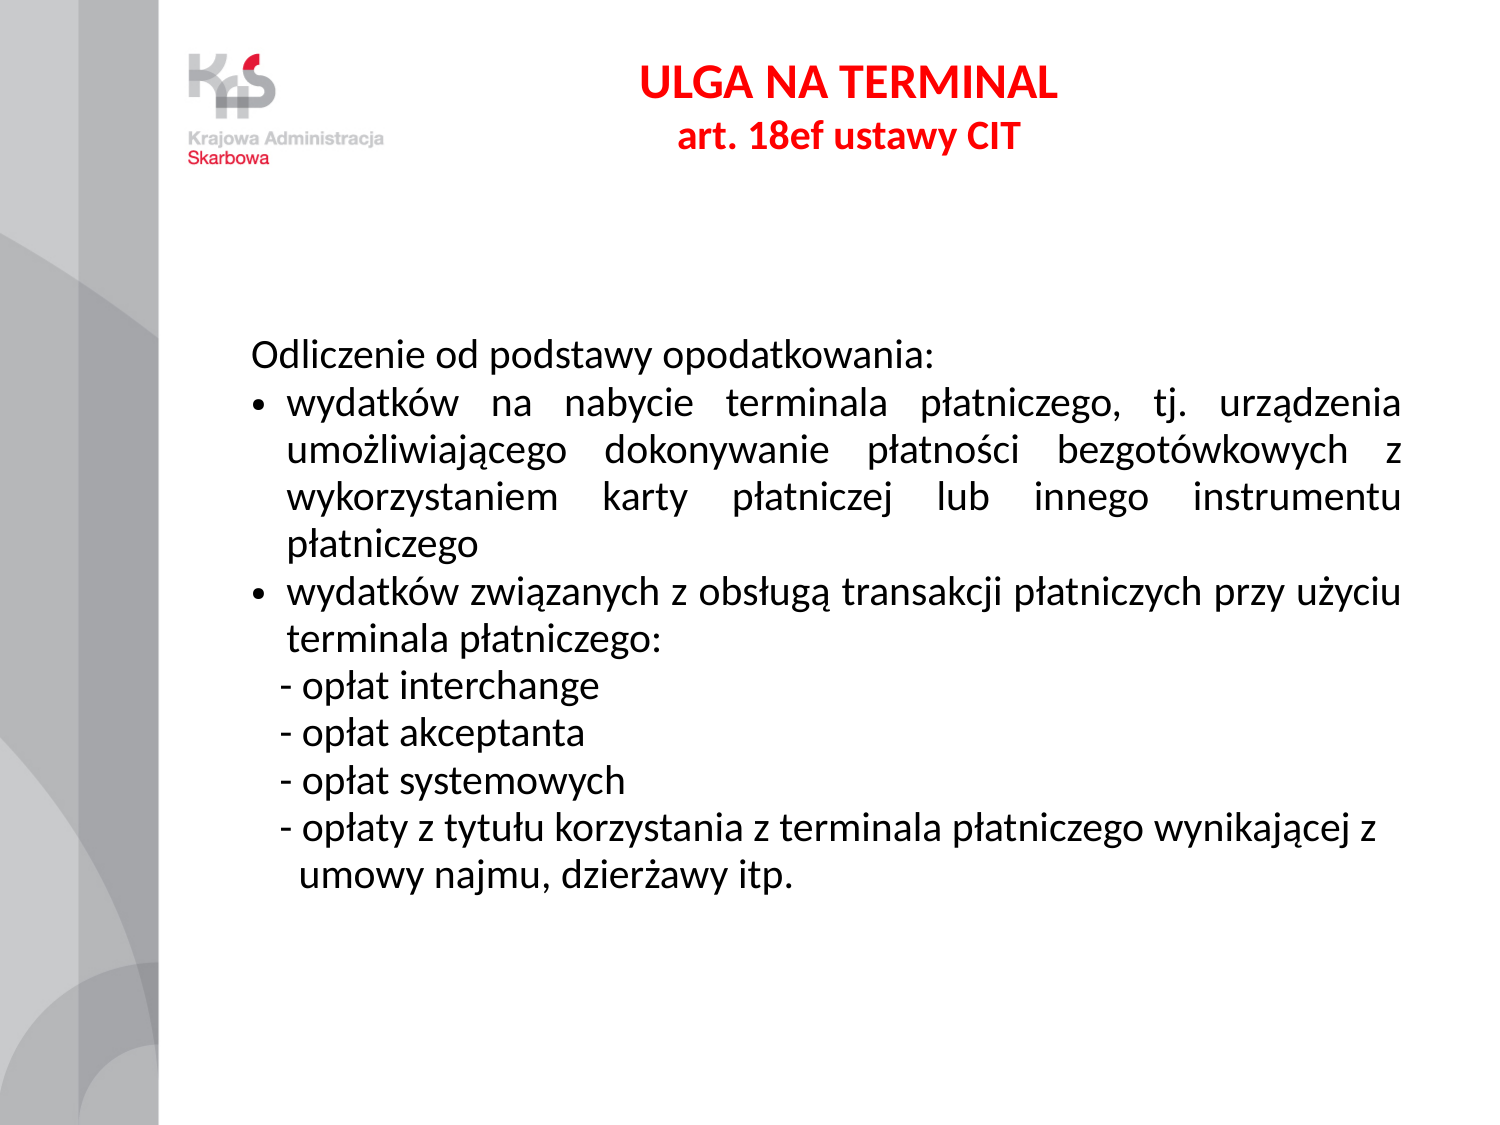

# Ulga na terminal art. 18ef ustawy CIT
Odliczenie od podstawy opodatkowania:
wydatków na nabycie terminala płatniczego, tj. urządzenia umożliwiającego dokonywanie płatności bezgotówkowych z wykorzystaniem karty płatniczej lub innego instrumentu płatniczego
wydatków związanych z obsługą transakcji płatniczych przy użyciu terminala płatniczego:
 - opłat interchange
 - opłat akceptanta
 - opłat systemowych
 - opłaty z tytułu korzystania z terminala płatniczego wynikającej z
 umowy najmu, dzierżawy itp.